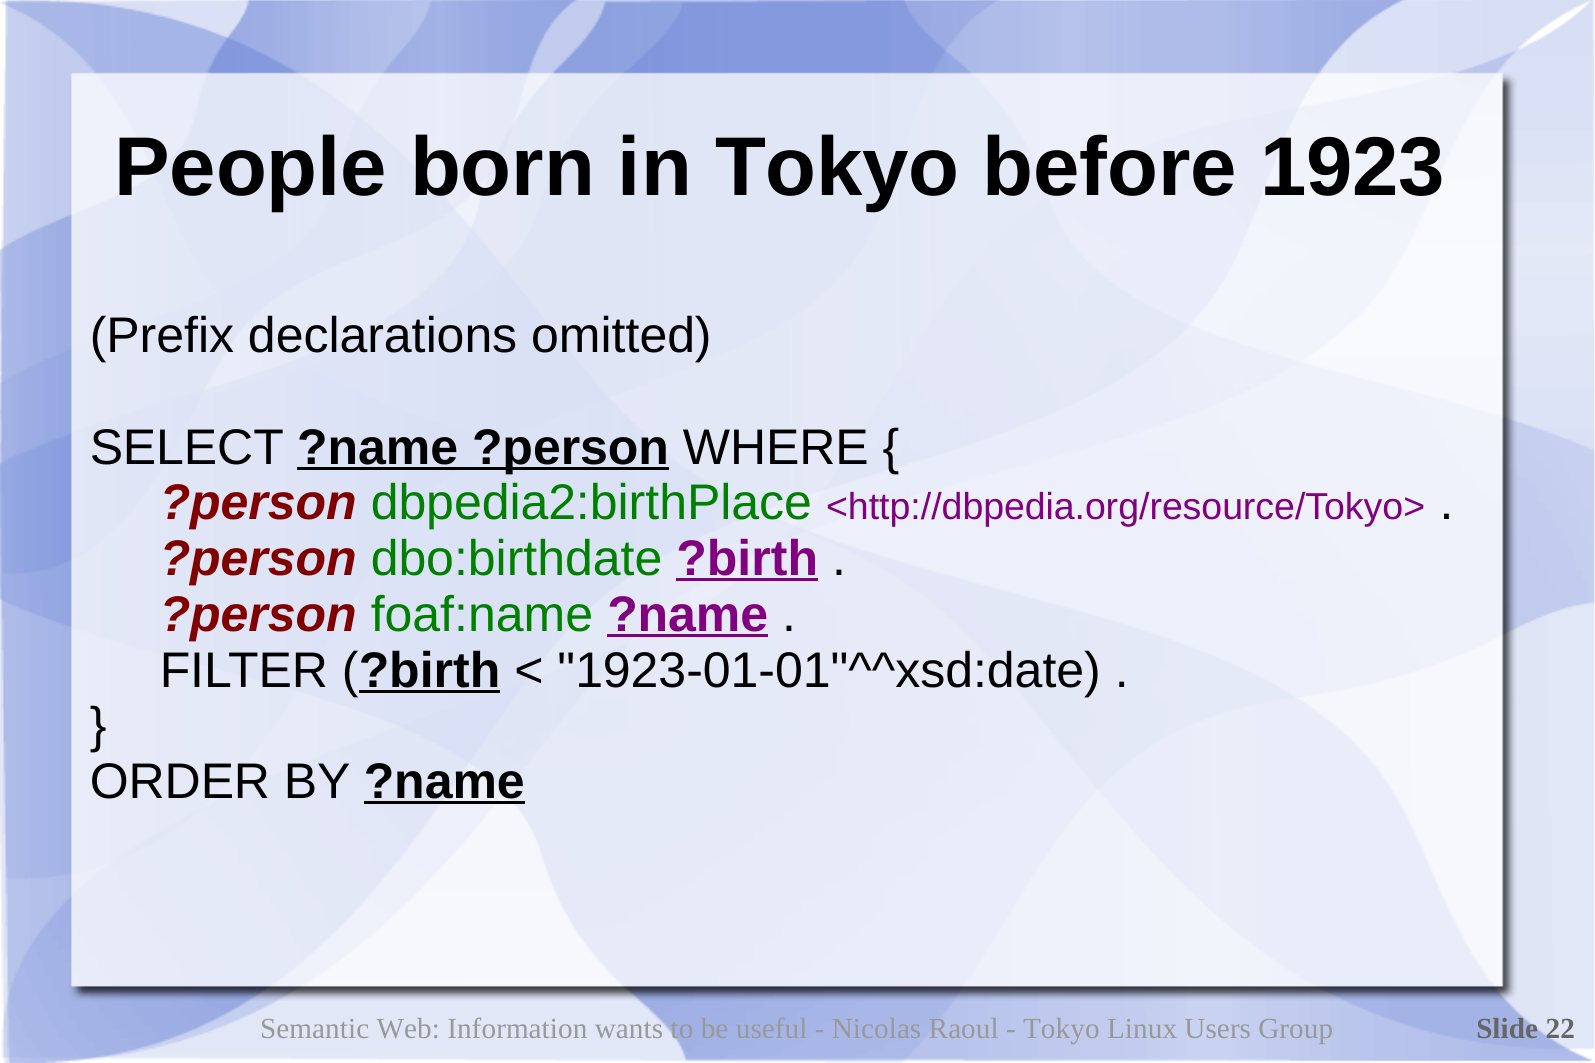

# People born in Tokyo before 1923
(Prefix declarations omitted)
SELECT ?name ?person WHERE {
 ?person dbpedia2:birthPlace <http://dbpedia.org/resource/Tokyo> .
 ?person dbo:birthdate ?birth .
 ?person foaf:name ?name .
 FILTER (?birth < "1923-01-01"^^xsd:date) .
}
ORDER BY ?name
Semantic Web: Information wants to be useful - Nicolas Raoul - Tokyo Linux Users Group
22